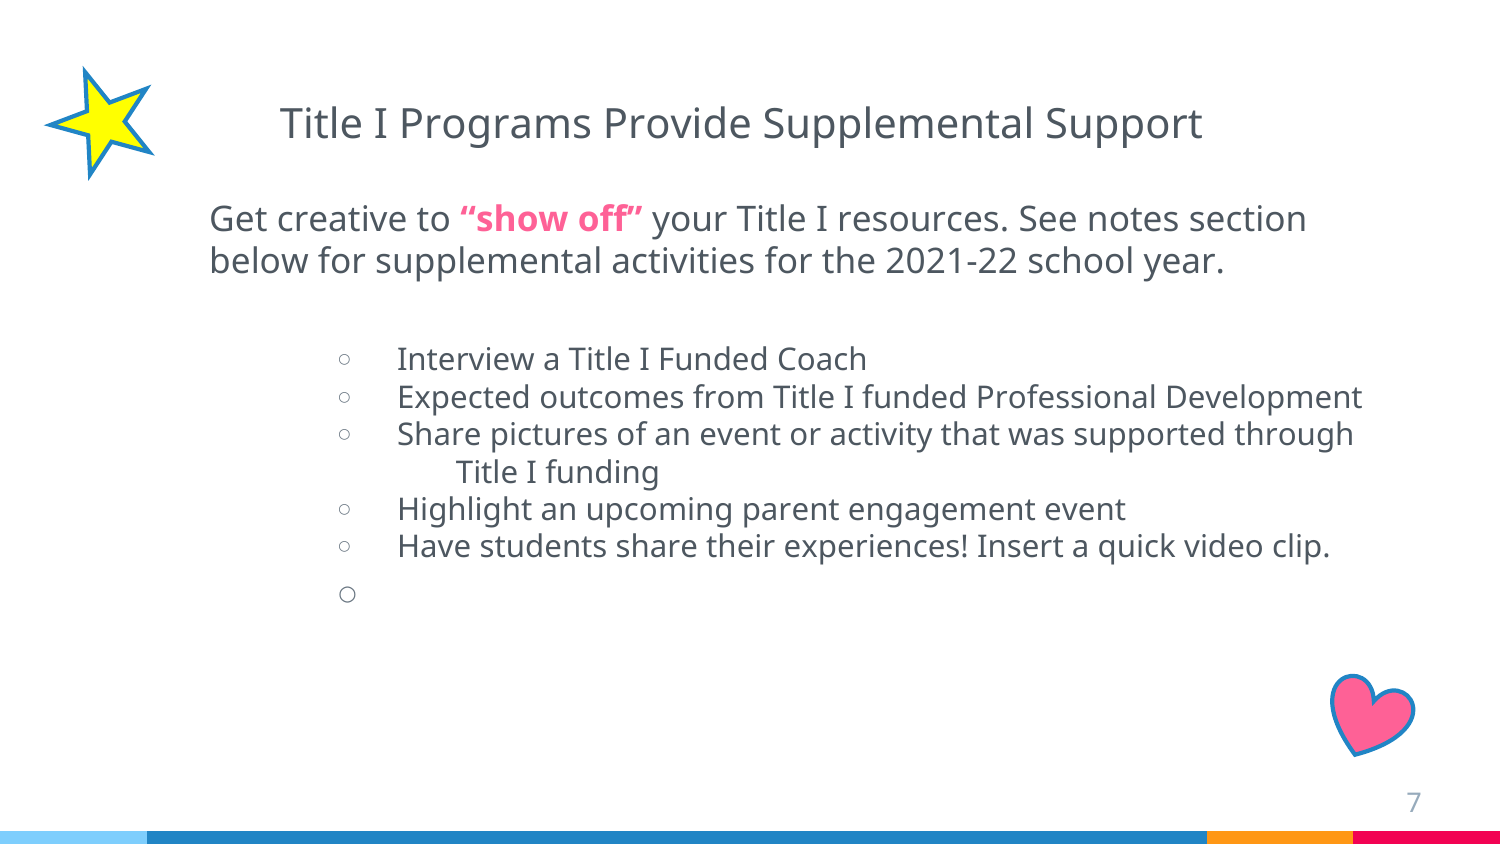

# Title I Programs Provide Supplemental Support
Get creative to “show off” your Title I resources. See notes section below for supplemental activities for the 2021-22 school year.
Interview a Title I Funded Coach
Expected outcomes from Title I funded Professional Development
Share pictures of an event or activity that was supported through Title I funding
Highlight an upcoming parent engagement event
Have students share their experiences! Insert a quick video clip.
7